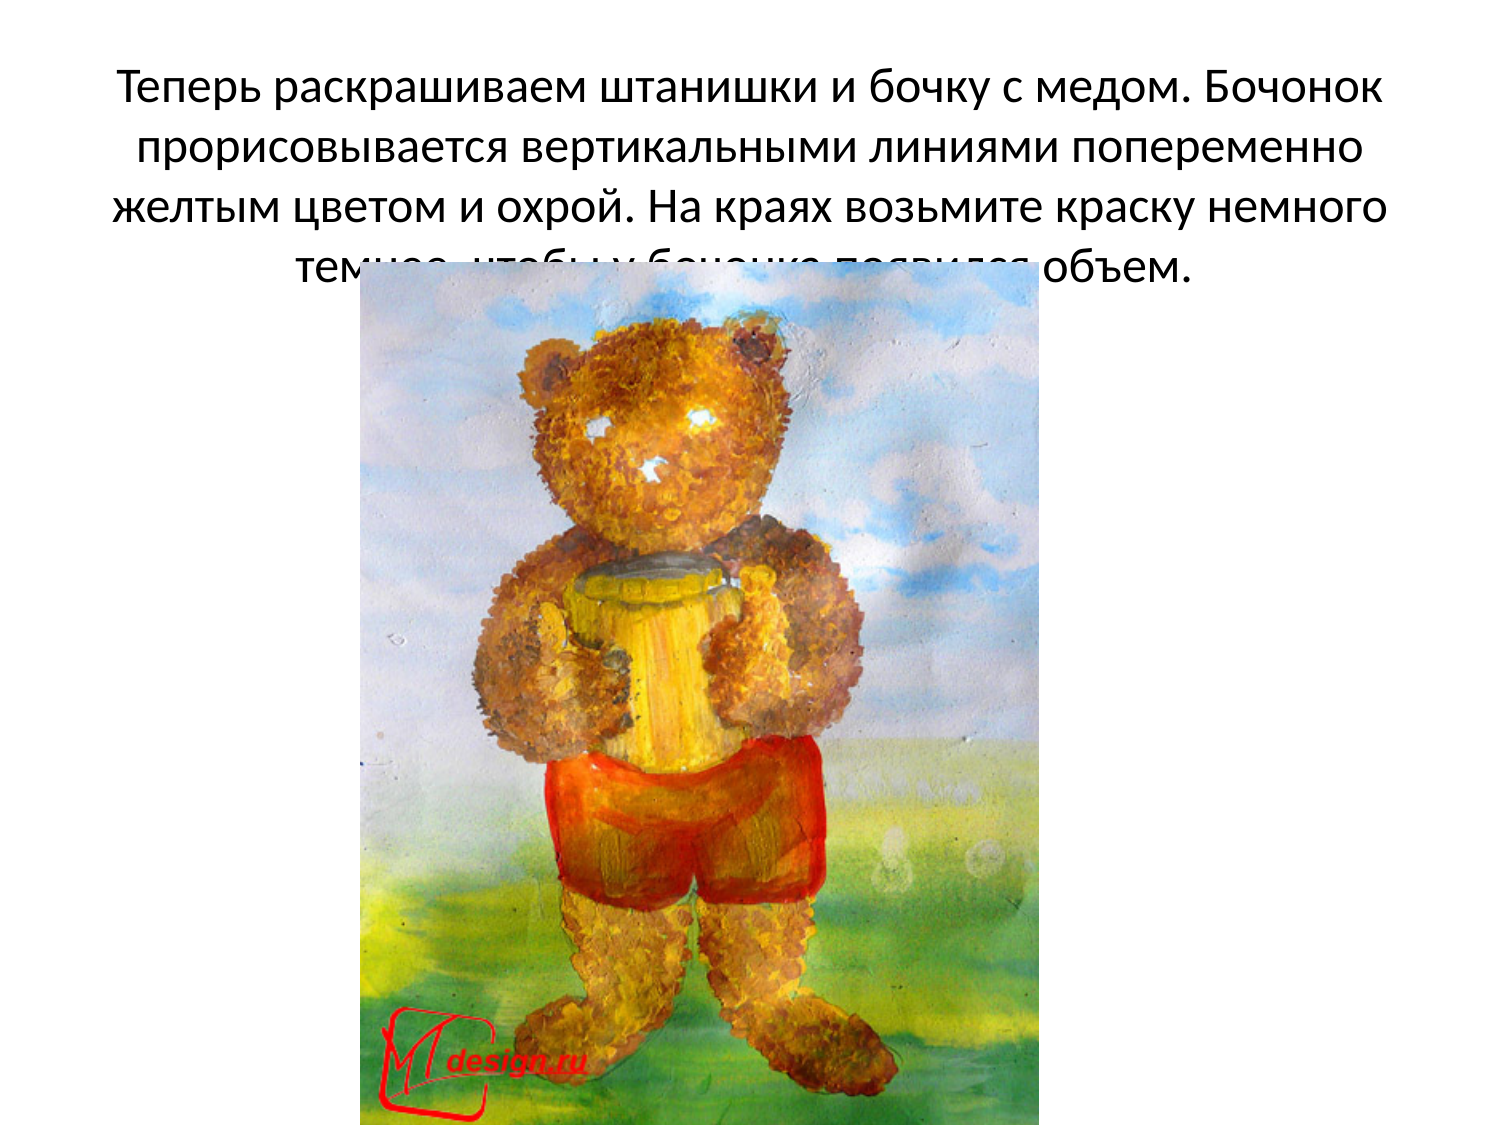

# Теперь раскрашиваем штанишки и бочку с медом. Бочонок прорисовывается вертикальными линиями попеременно желтым цветом и охрой. На краях возьмите краску немного темнее, чтобы у бочонка появился объем.